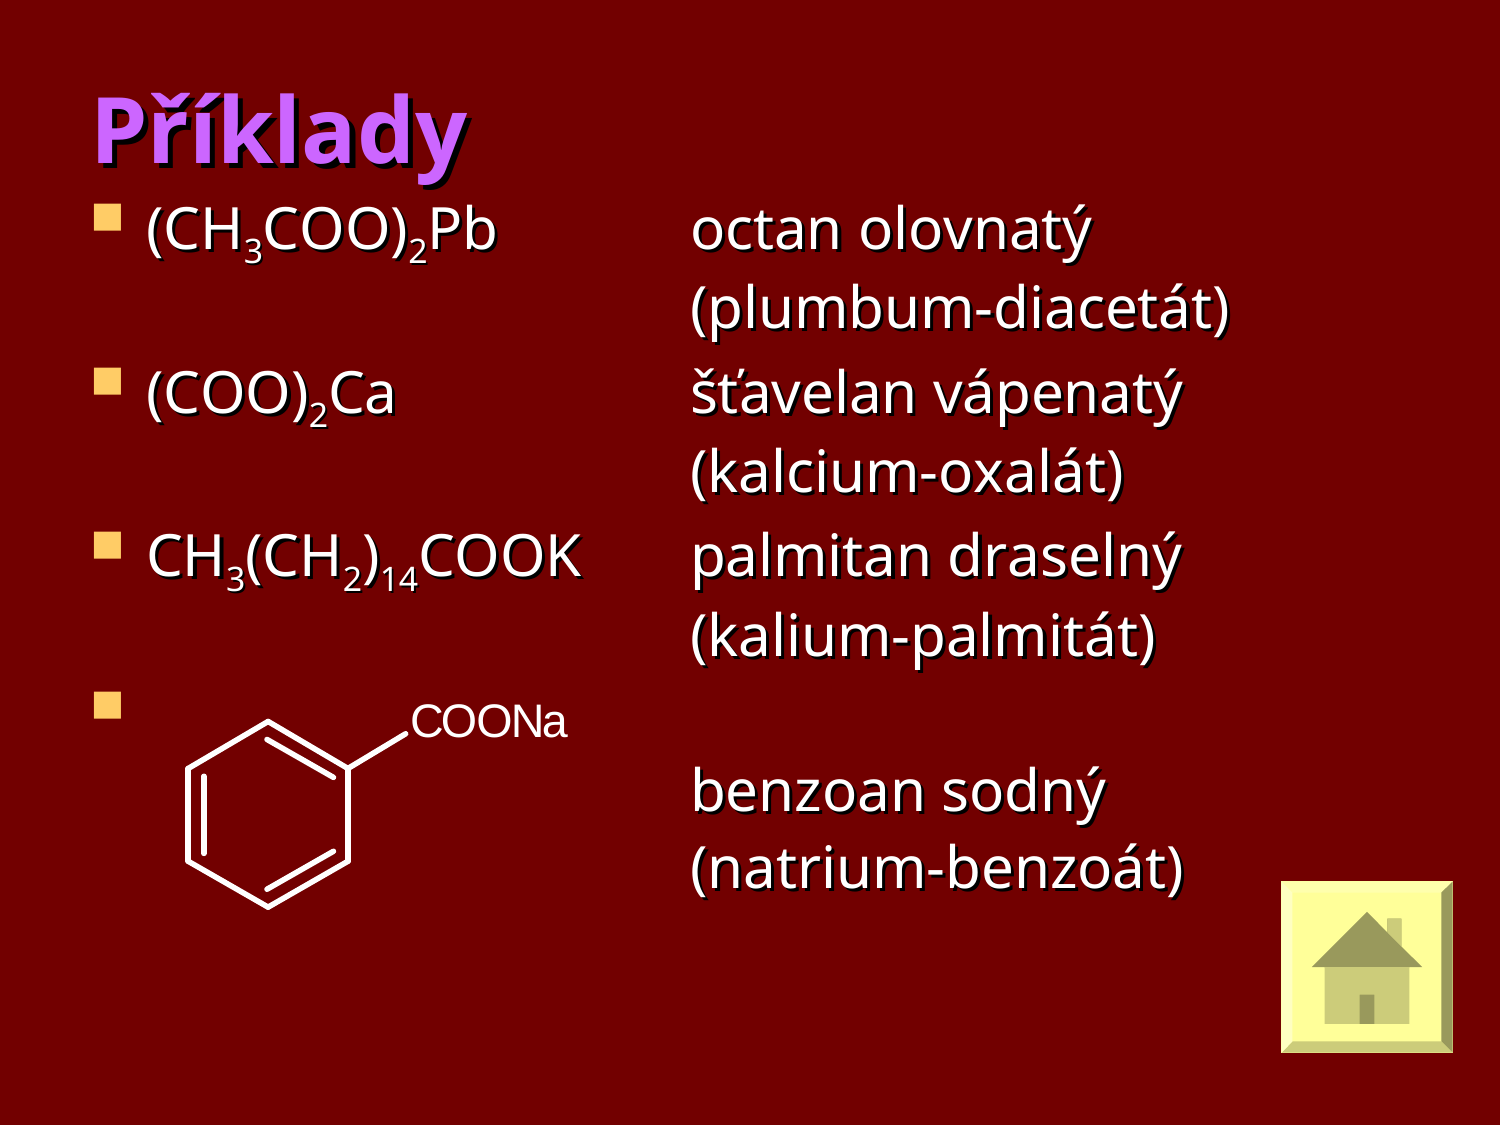

# Příklady
(CH3COO)2Pb		octan olovnatý
					(plumbum-diacetát)
(COO)2Ca		šťavelan vápenatý
					(kalcium-oxalát)
CH3(CH2)14COOK 	palmitan draselný
					(kalium-palmitát)
					benzoan sodný
					(natrium-benzoát)